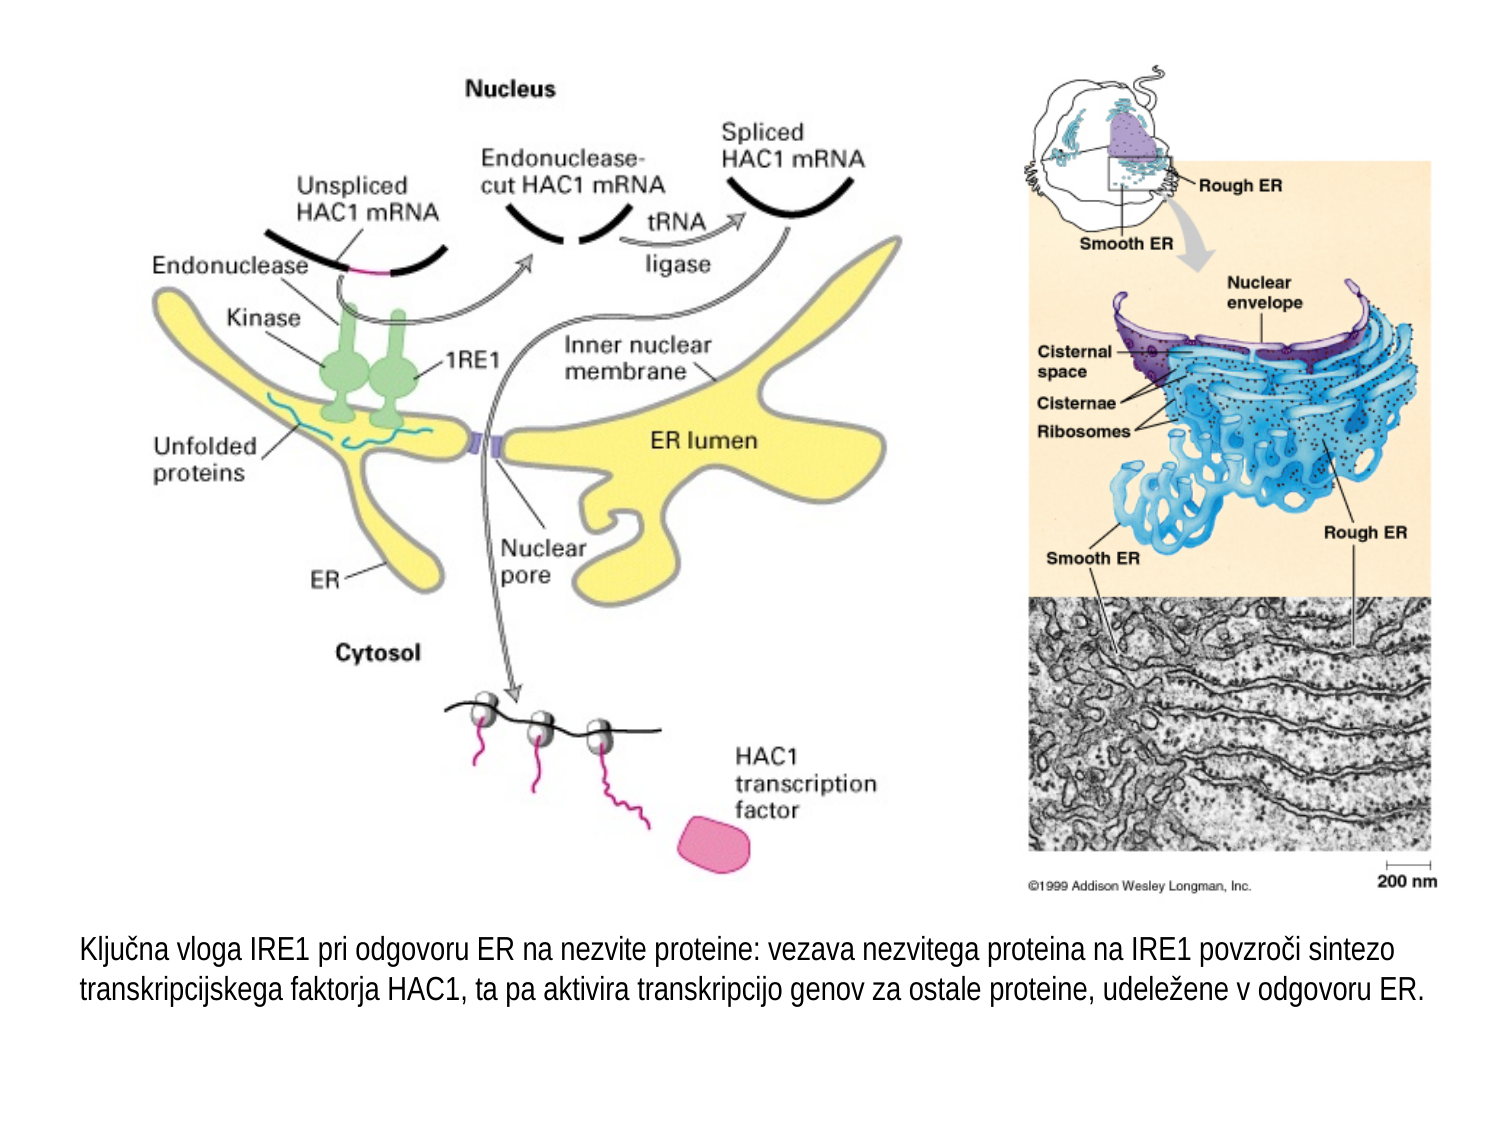

Ključna vloga IRE1 pri odgovoru ER na nezvite proteine: vezava nezvitega proteina na IRE1 povzroči sintezo transkripcijskega faktorja HAC1, ta pa aktivira transkripcijo genov za ostale proteine, udeležene v odgovoru ER.